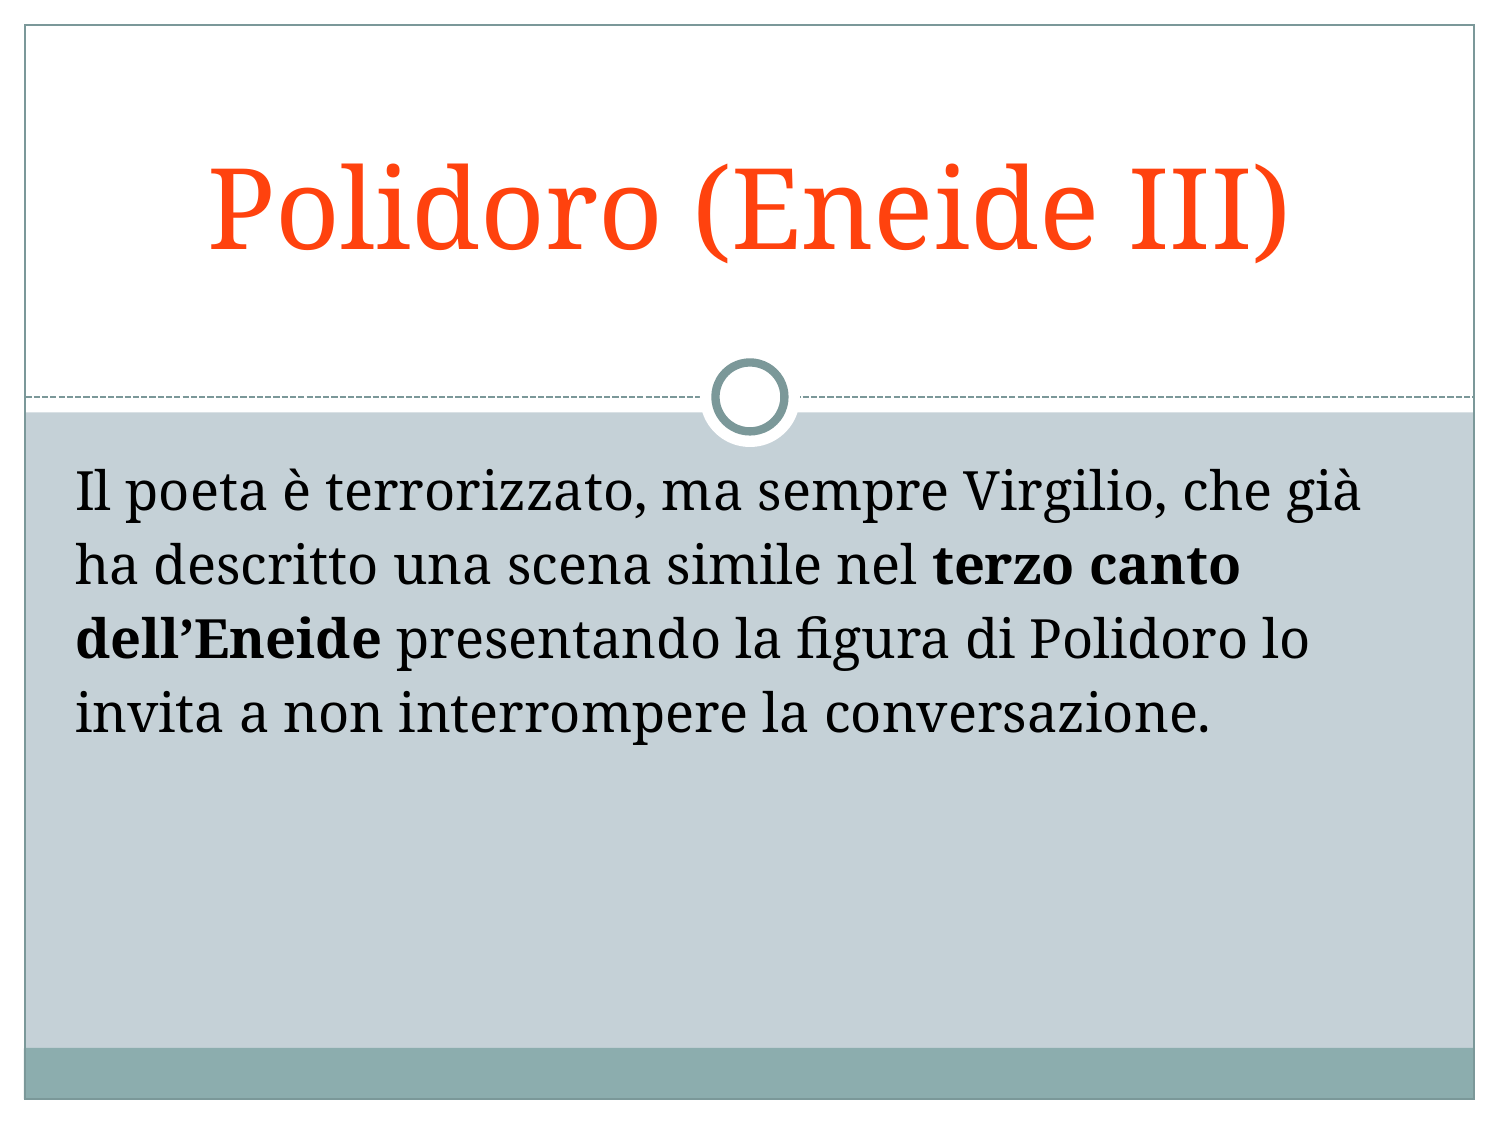

# Polidoro (Eneide III)
Il poeta è terrorizzato, ma sempre Virgilio, che già ha descritto una scena simile nel terzo canto dell’Eneide presentando la figura di Polidoro lo invita a non interrompere la conversazione.